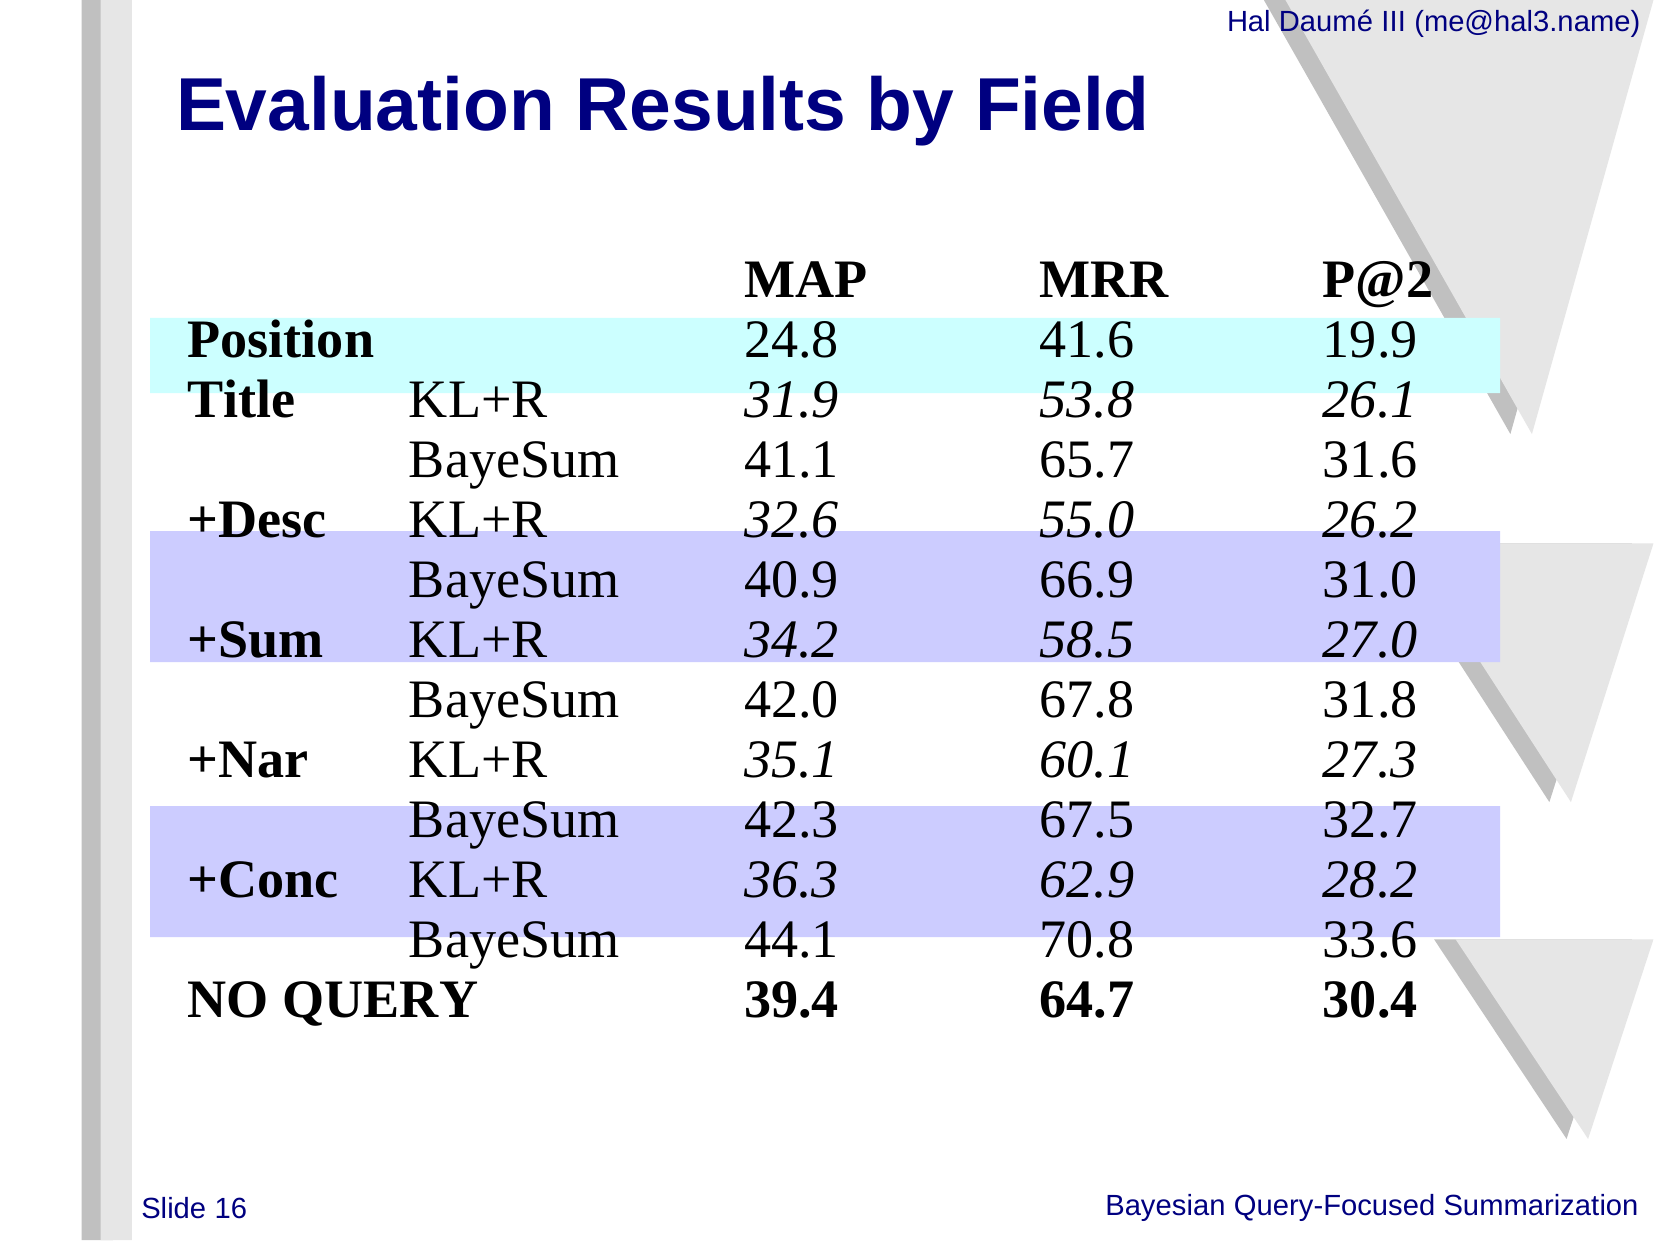

# Evaluation Results by Field
		MAP	MRR	P@2
Position		24.8	41.6	19.9
Title	KL+R	31.9	53.8	26.1
	BayeSum	41.1	65.7	31.6
+Desc	KL+R	32.6	55.0	26.2
	BayeSum	40.9	66.9	31.0
+Sum	KL+R	34.2	58.5	27.0
	BayeSum	42.0	67.8	31.8
+Nar	KL+R	35.1	60.1	27.3
	BayeSum	42.3	67.5	32.7
+Conc	KL+R	36.3	62.9	28.2
	BayeSum	44.1	70.8	33.6
NO QUERY	39.4	64.7	30.4